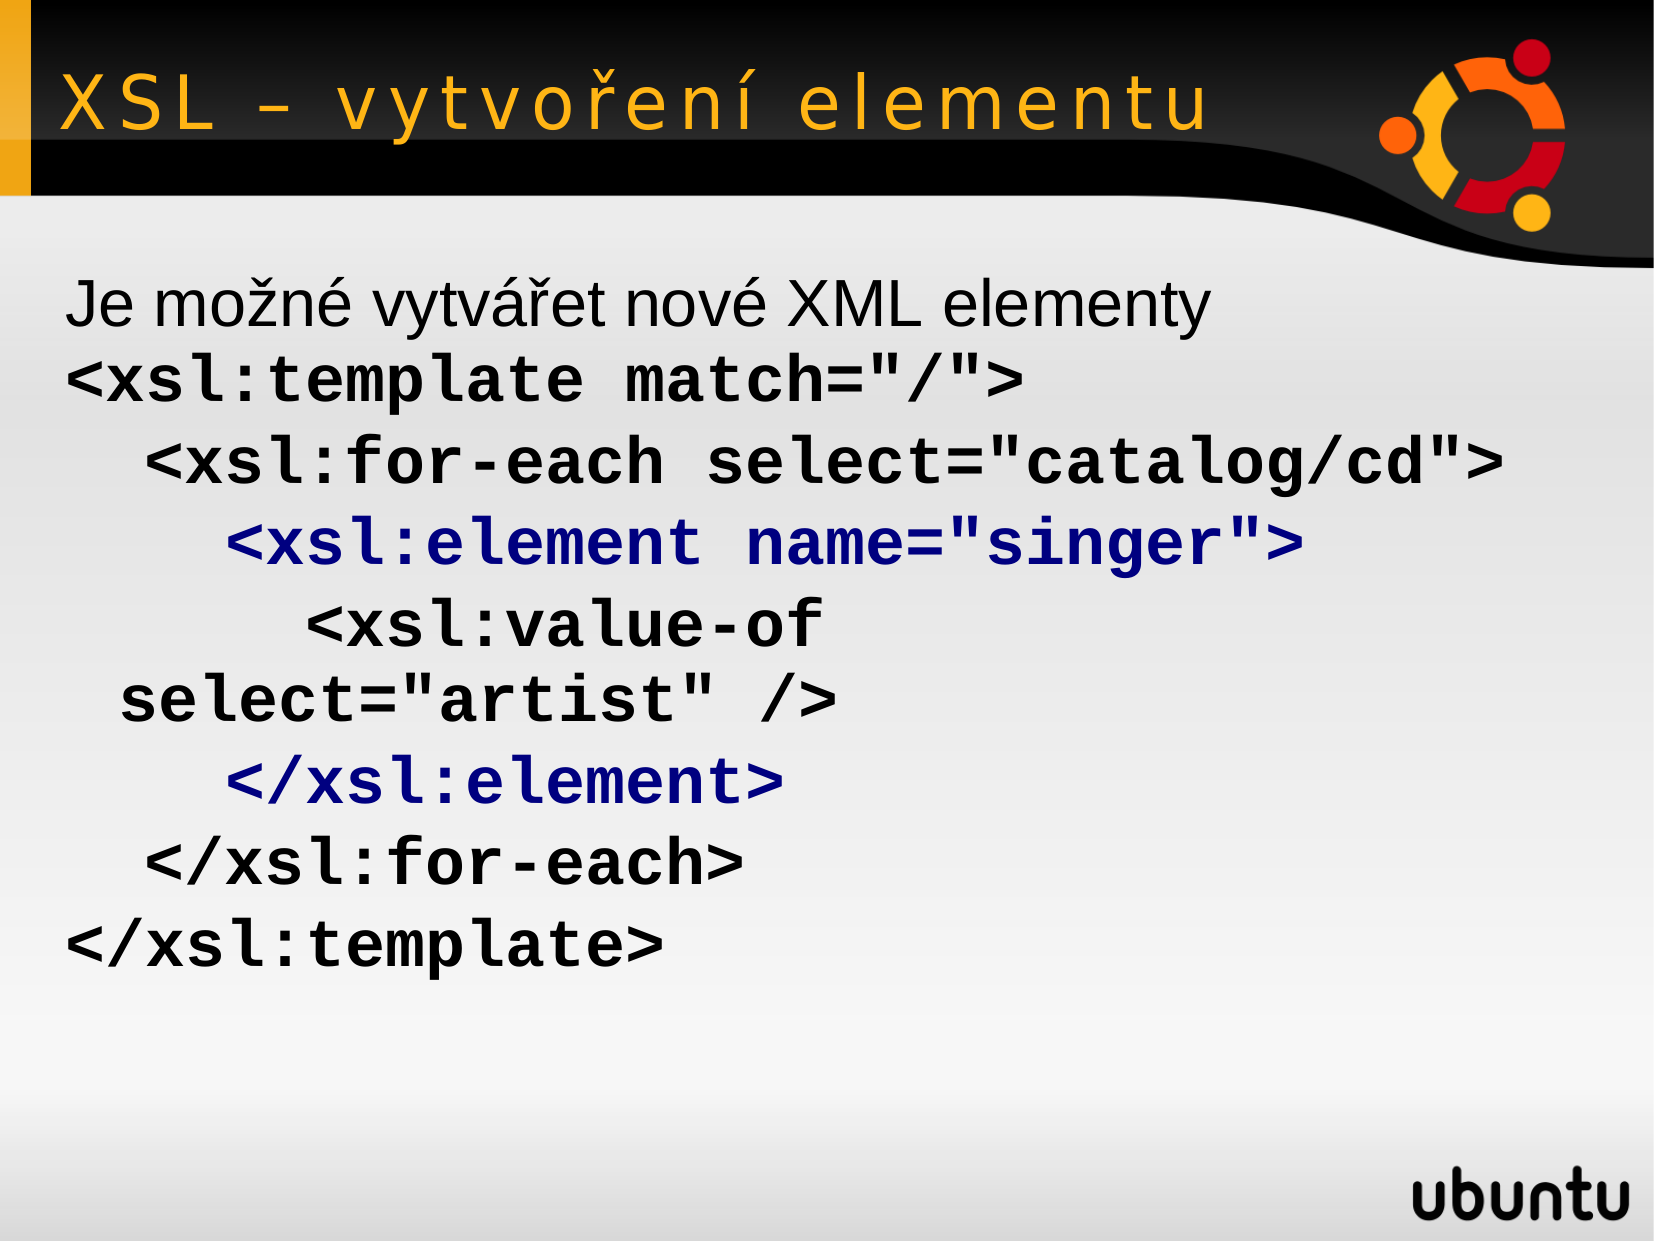

# XSL – vytvoření elementu
Je možné vytvářet nové XML elementy
<xsl:template match="/">
 <xsl:for-each select="catalog/cd">
 <xsl:element name="singer">
 <xsl:value-of select="artist" />
 </xsl:element>
 </xsl:for-each>
</xsl:template>